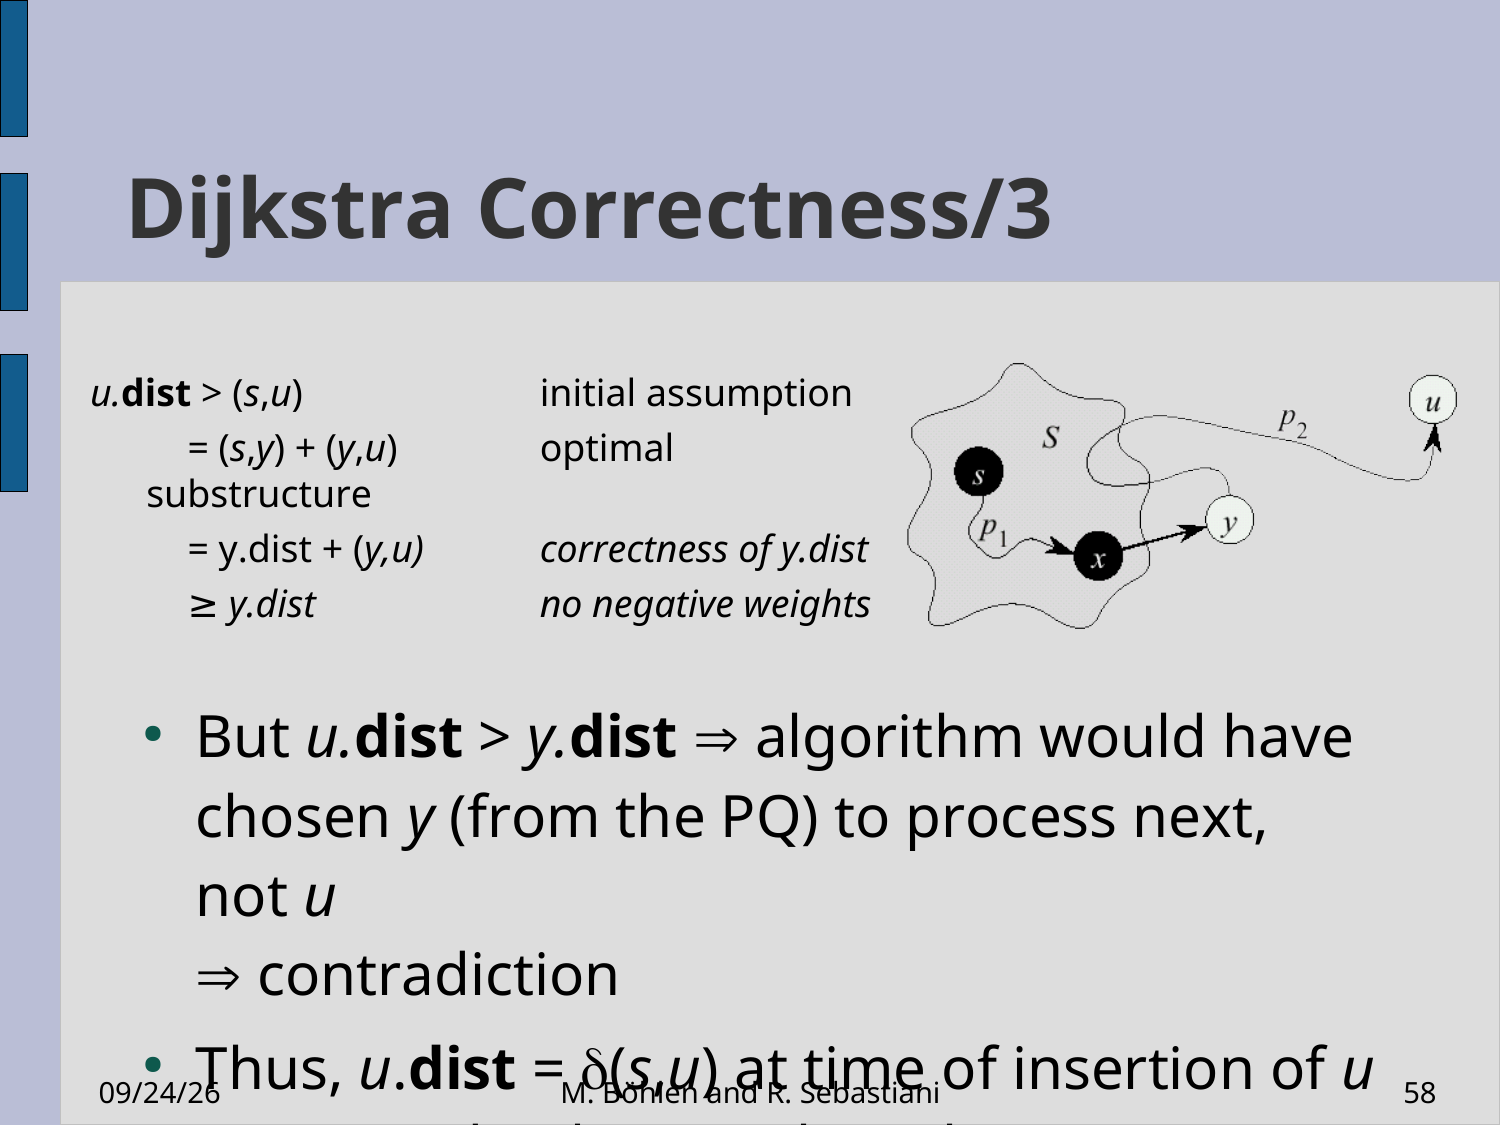

Dijkstra Correctness/3
# But u.dist > y.dist  algorithm would have chosen y (from the PQ) to process next, not u contradiction
Thus, u.dist = (s,u) at time of insertion of u into S, and Dijkstra's algorithm is correct
u.dist > (s,u)		initial assumption
 = (s,y) + (y,u)	optimal substructure
 = y.dist + (y,u)	correctness of y.dist
 ≥ y.dist		no negative weights
M. Böhlen and R. Sebastiani
58